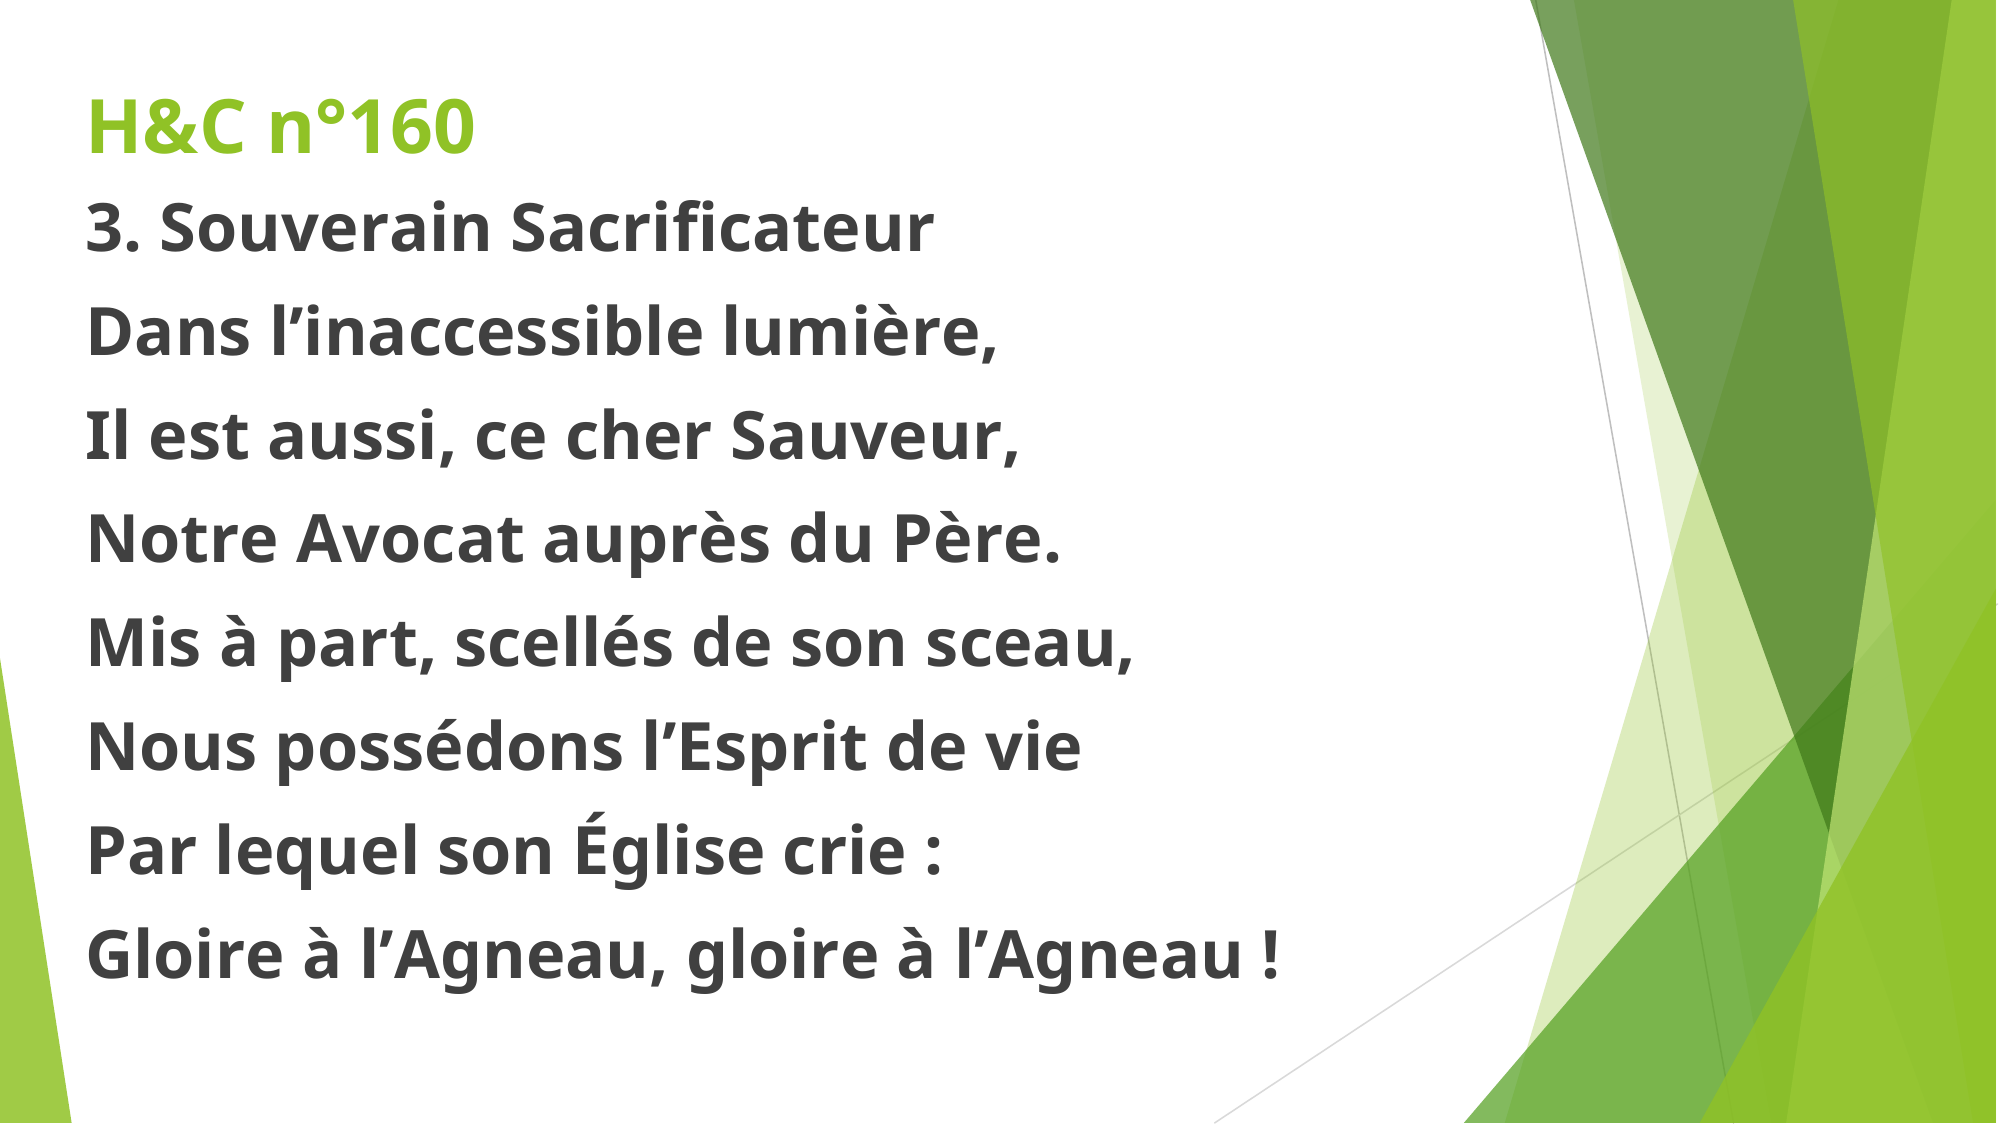

H&C n°160
3. Souverain Sacrificateur
Dans l’inaccessible lumière,
Il est aussi, ce cher Sauveur,
Notre Avocat auprès du Père.
Mis à part, scellés de son sceau,
Nous possédons l’Esprit de vie
Par lequel son Église crie :
Gloire à l’Agneau, gloire à l’Agneau !